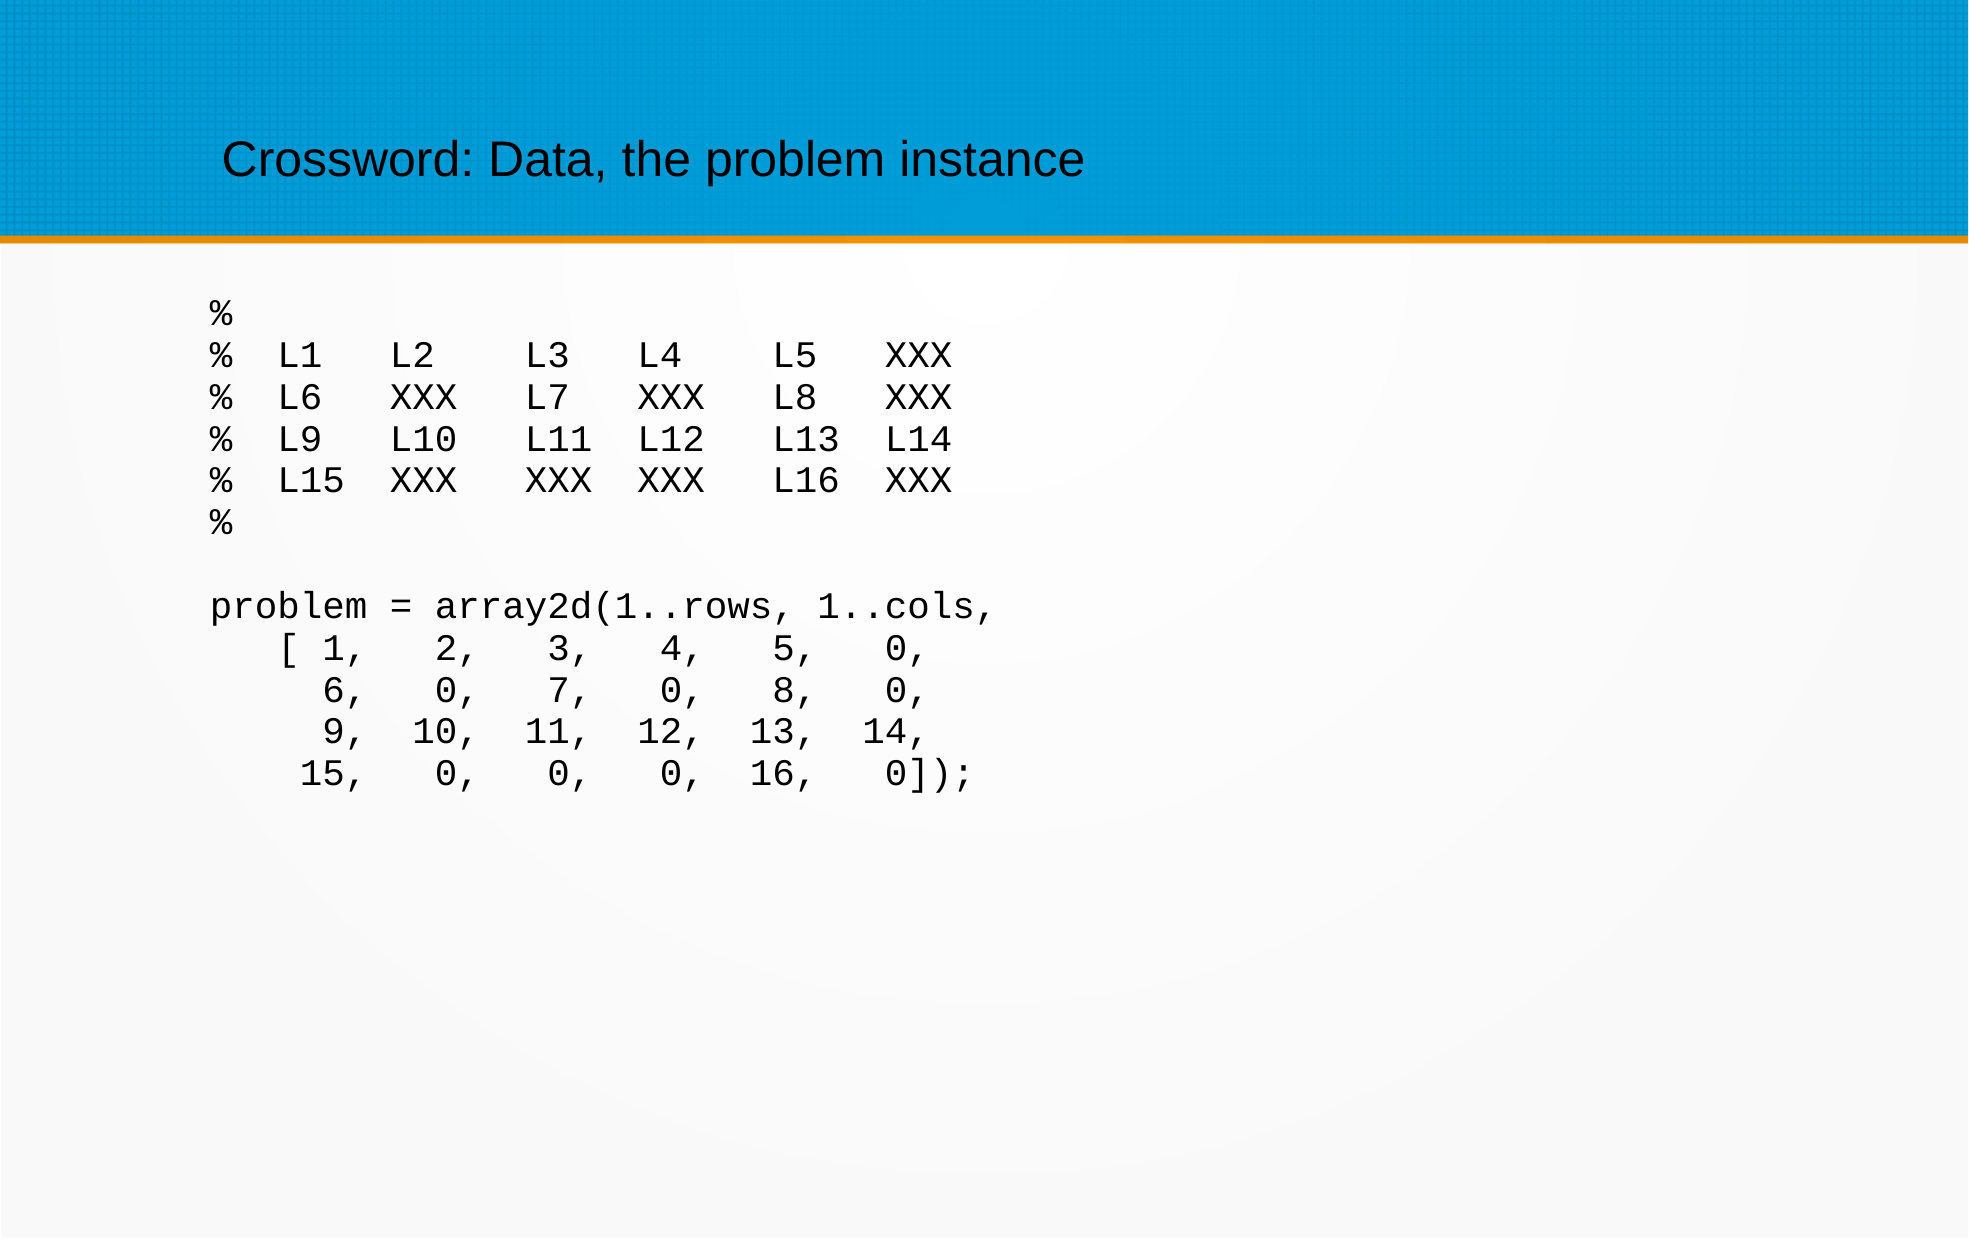

Crossword: Data, the problem instance
%
% L1 L2 L3 L4 L5 XXX
% L6 XXX L7 XXX L8 XXX
% L9 L10 L11 L12 L13 L14
% L15 XXX XXX XXX L16 XXX
%
problem = array2d(1..rows, 1..cols,
 [ 1, 2, 3, 4, 5, 0,
 6, 0, 7, 0, 8, 0,
 9, 10, 11, 12, 13, 14,
 15, 0, 0, 0, 16, 0]);